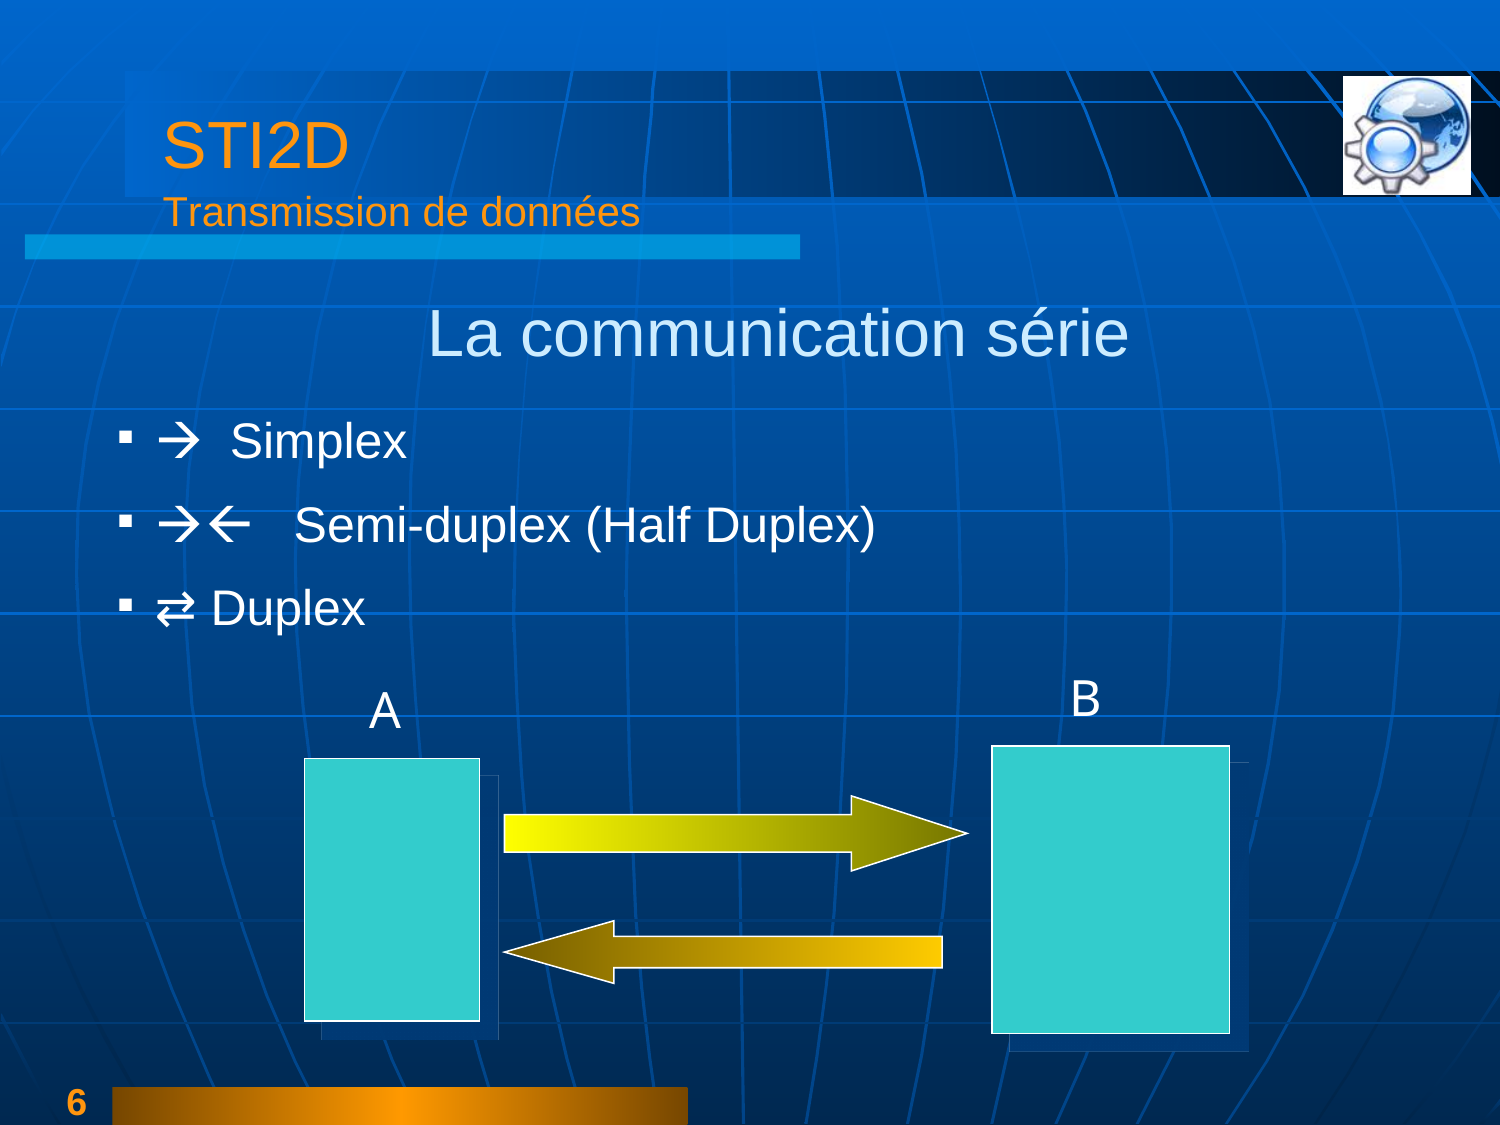

# La communication série
 Simplex
 Semi-duplex (Half Duplex)
 Duplex
B
A